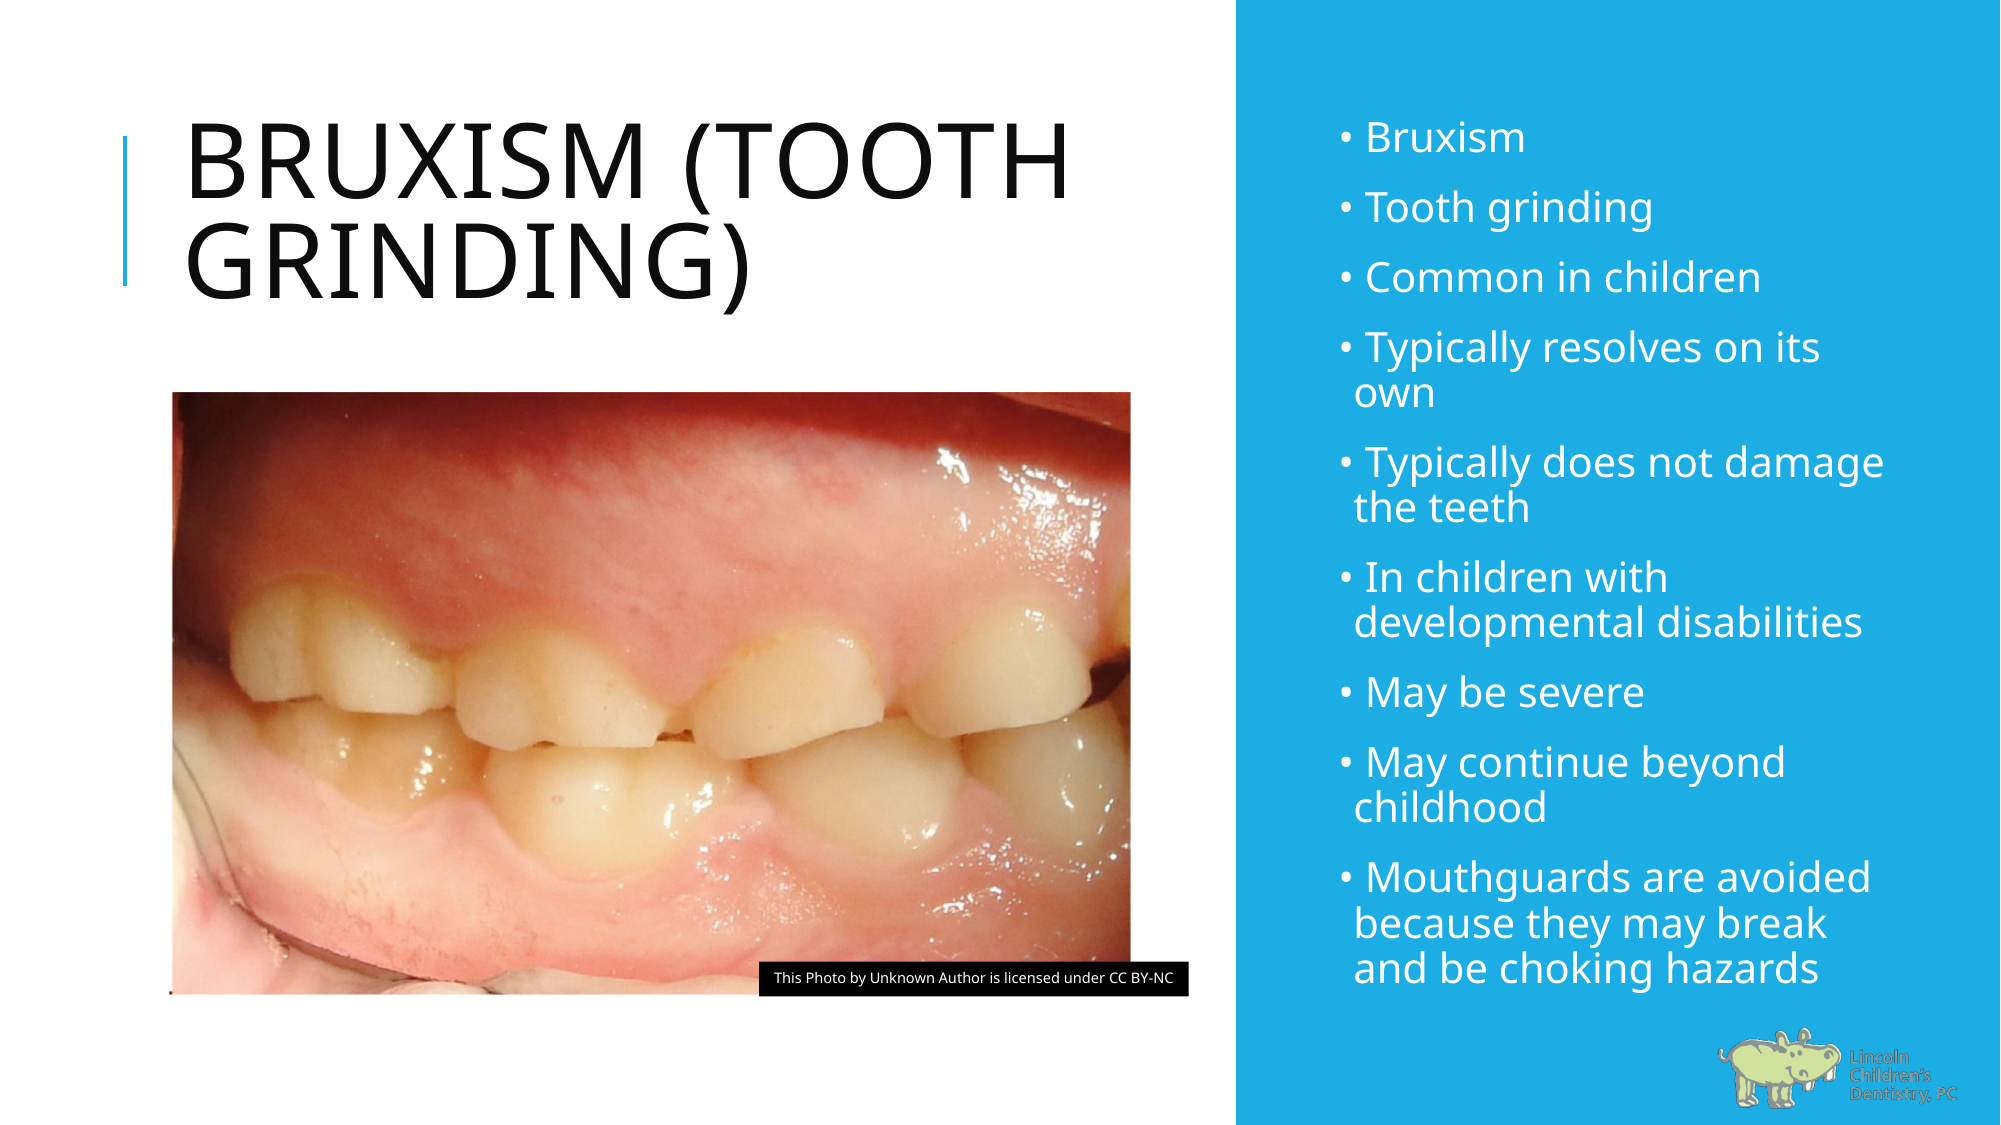

# Bruxism (tooth grinding)
• Bruxism
• Tooth grinding
• Common in children
• Typically resolves on its own
• Typically does not damage the teeth
• In children with developmental disabilities
• May be severe
• May continue beyond childhood
• Mouthguards are avoided because they may break and be choking hazards
This Photo by Unknown Author is licensed under CC BY-NC